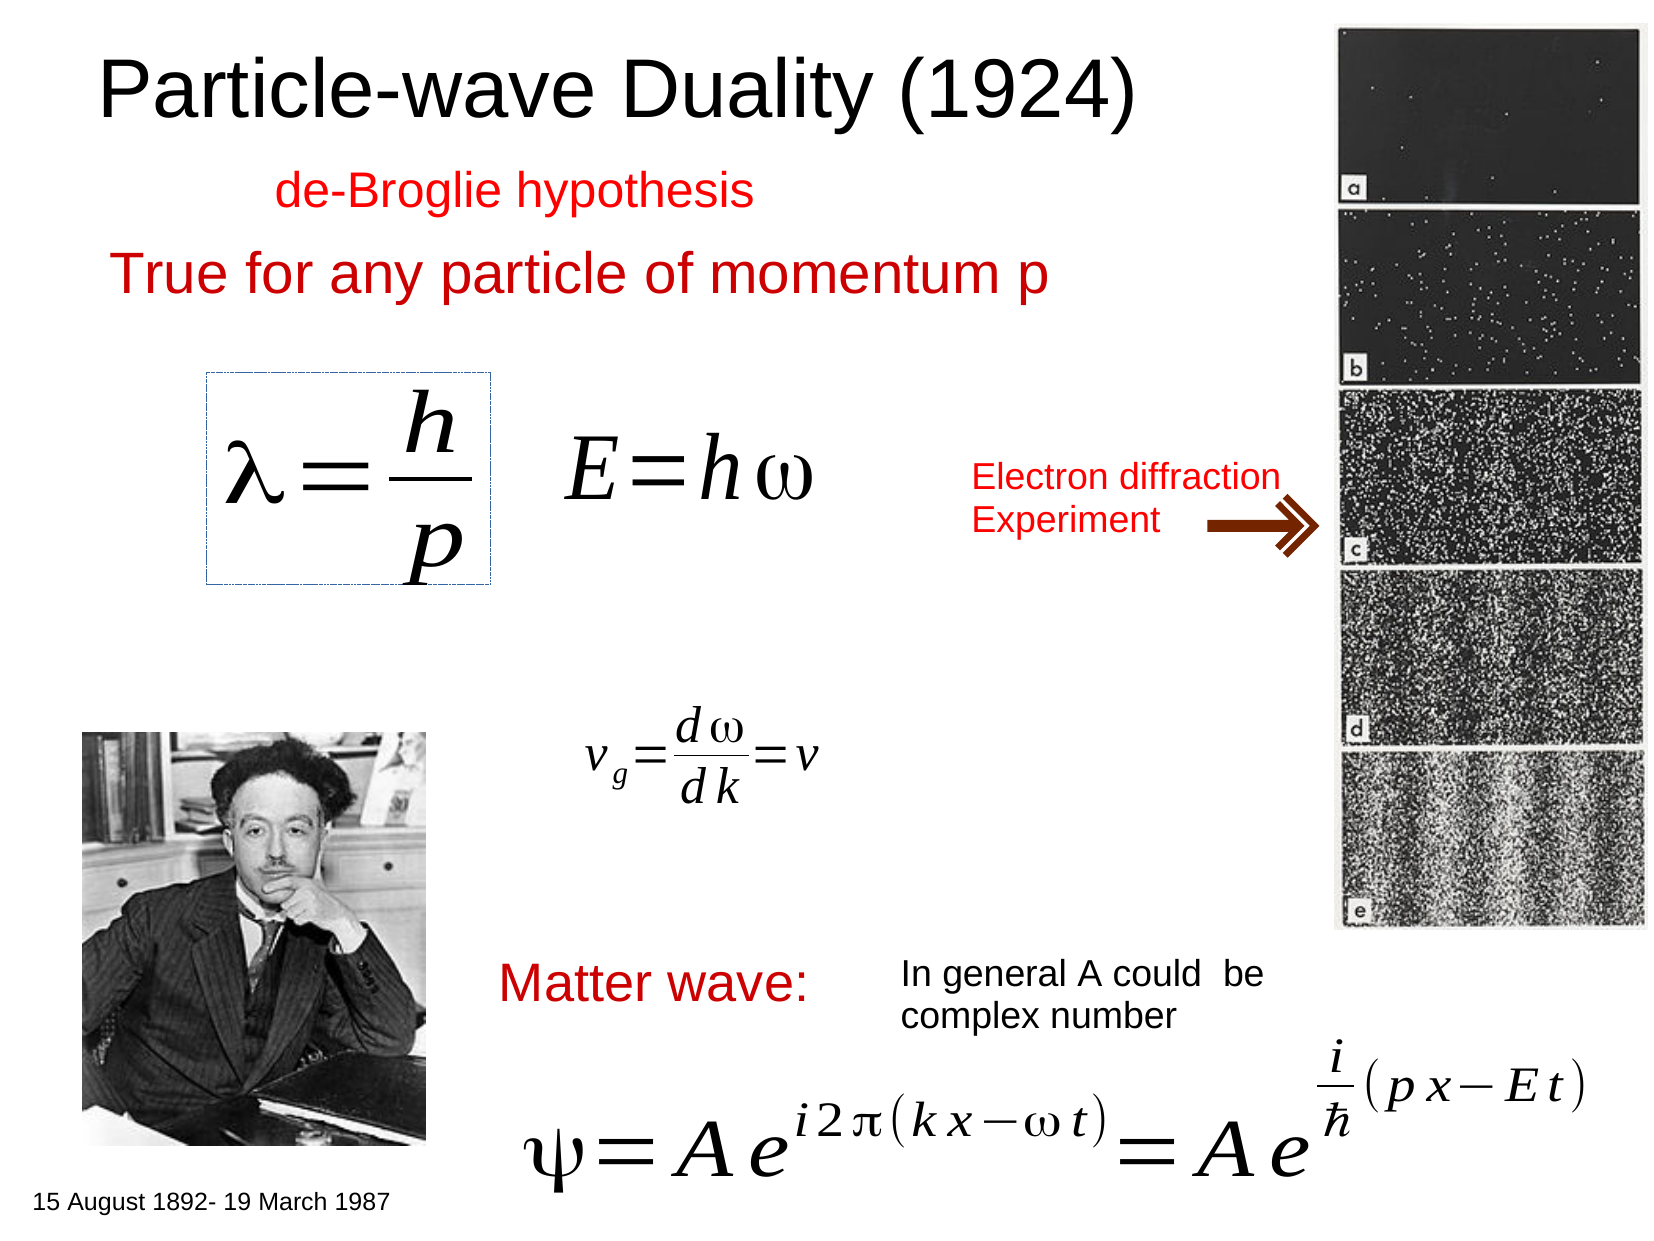

Particle-wave Duality (1924)
de-Broglie hypothesis
True for any particle of momentum p
Electron diffraction
Experiment
Matter wave:
In general A could be
complex number
15 August 1892- 19 March 1987